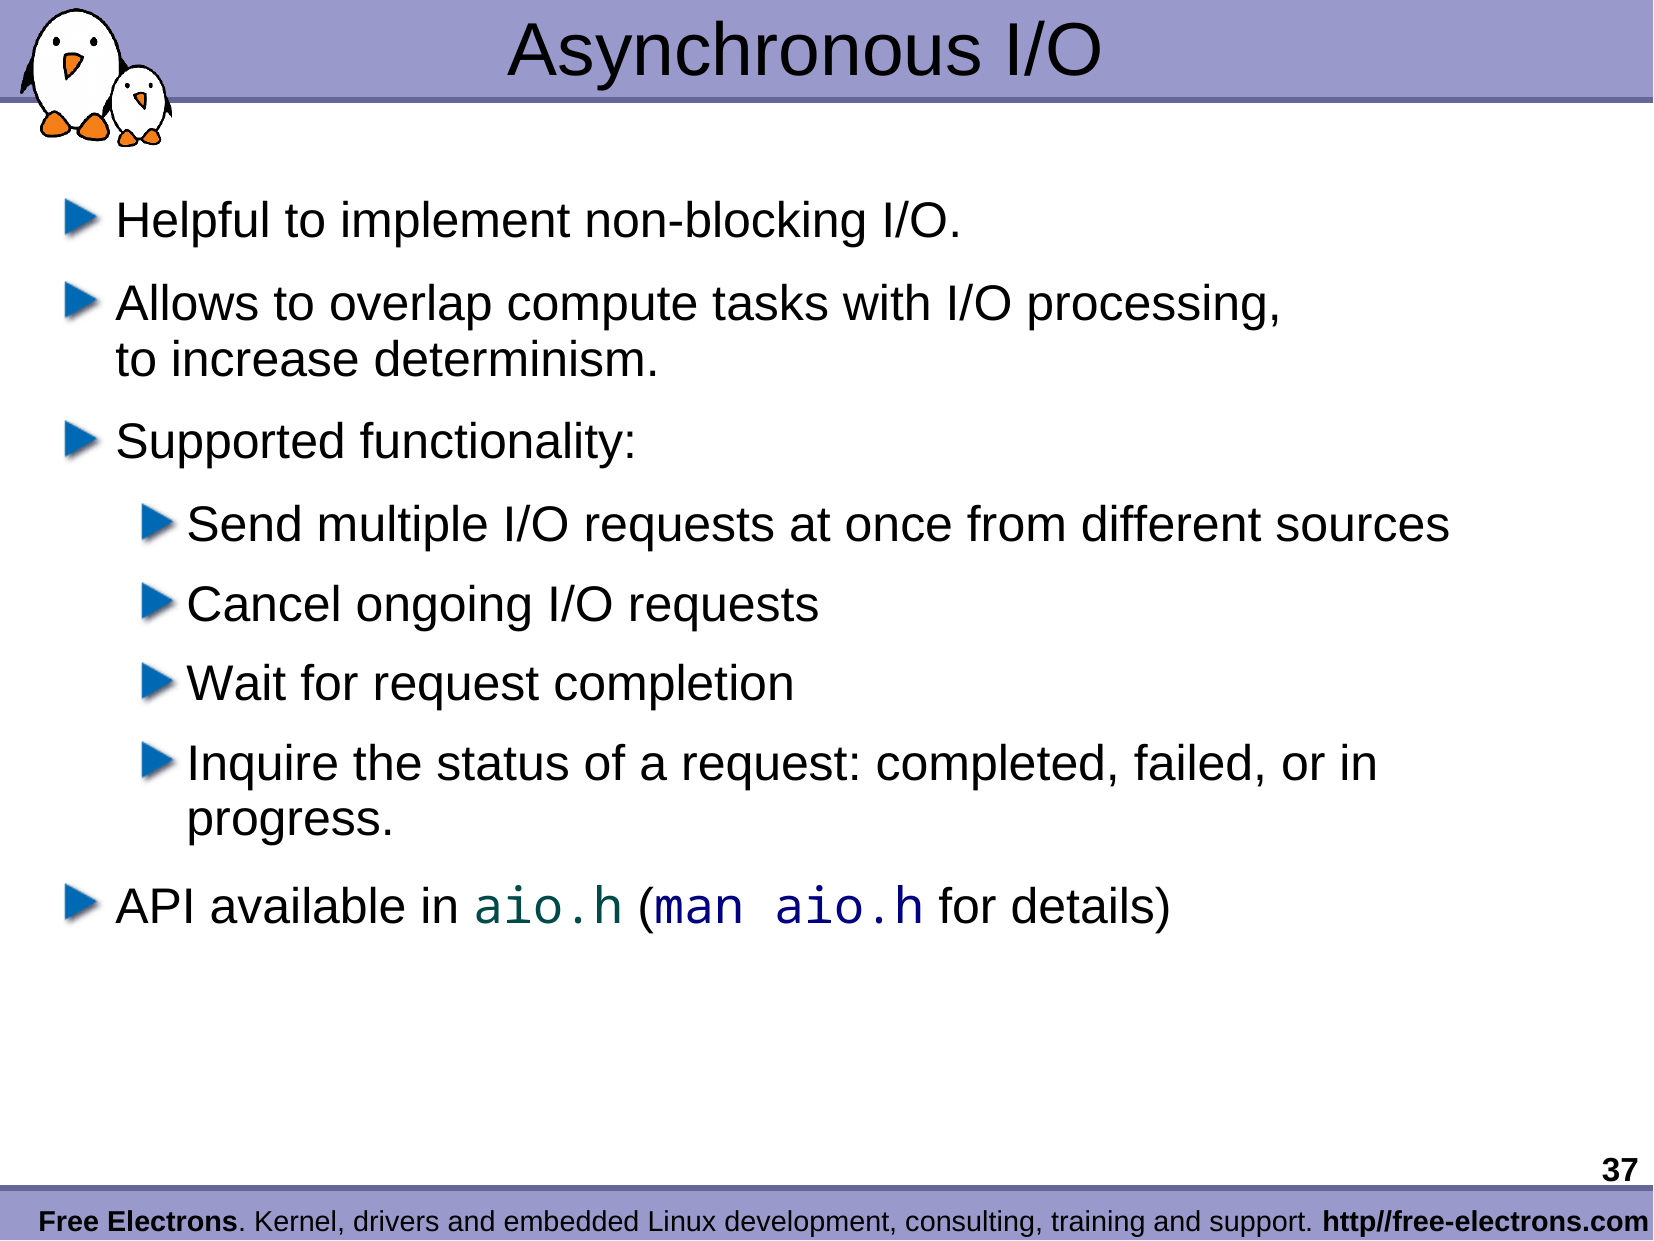

# Asynchronous I/O
Helpful to implement non-blocking I/O.
Allows to overlap compute tasks with I/O processing,
to increase determinism.
Supported functionality:
Send multiple I/O requests at once from different sources
Cancel ongoing I/O requests
Wait for request completion
Inquire the status of a request: completed, failed, or in progress.
API available in aio.h (man aio.h for details)